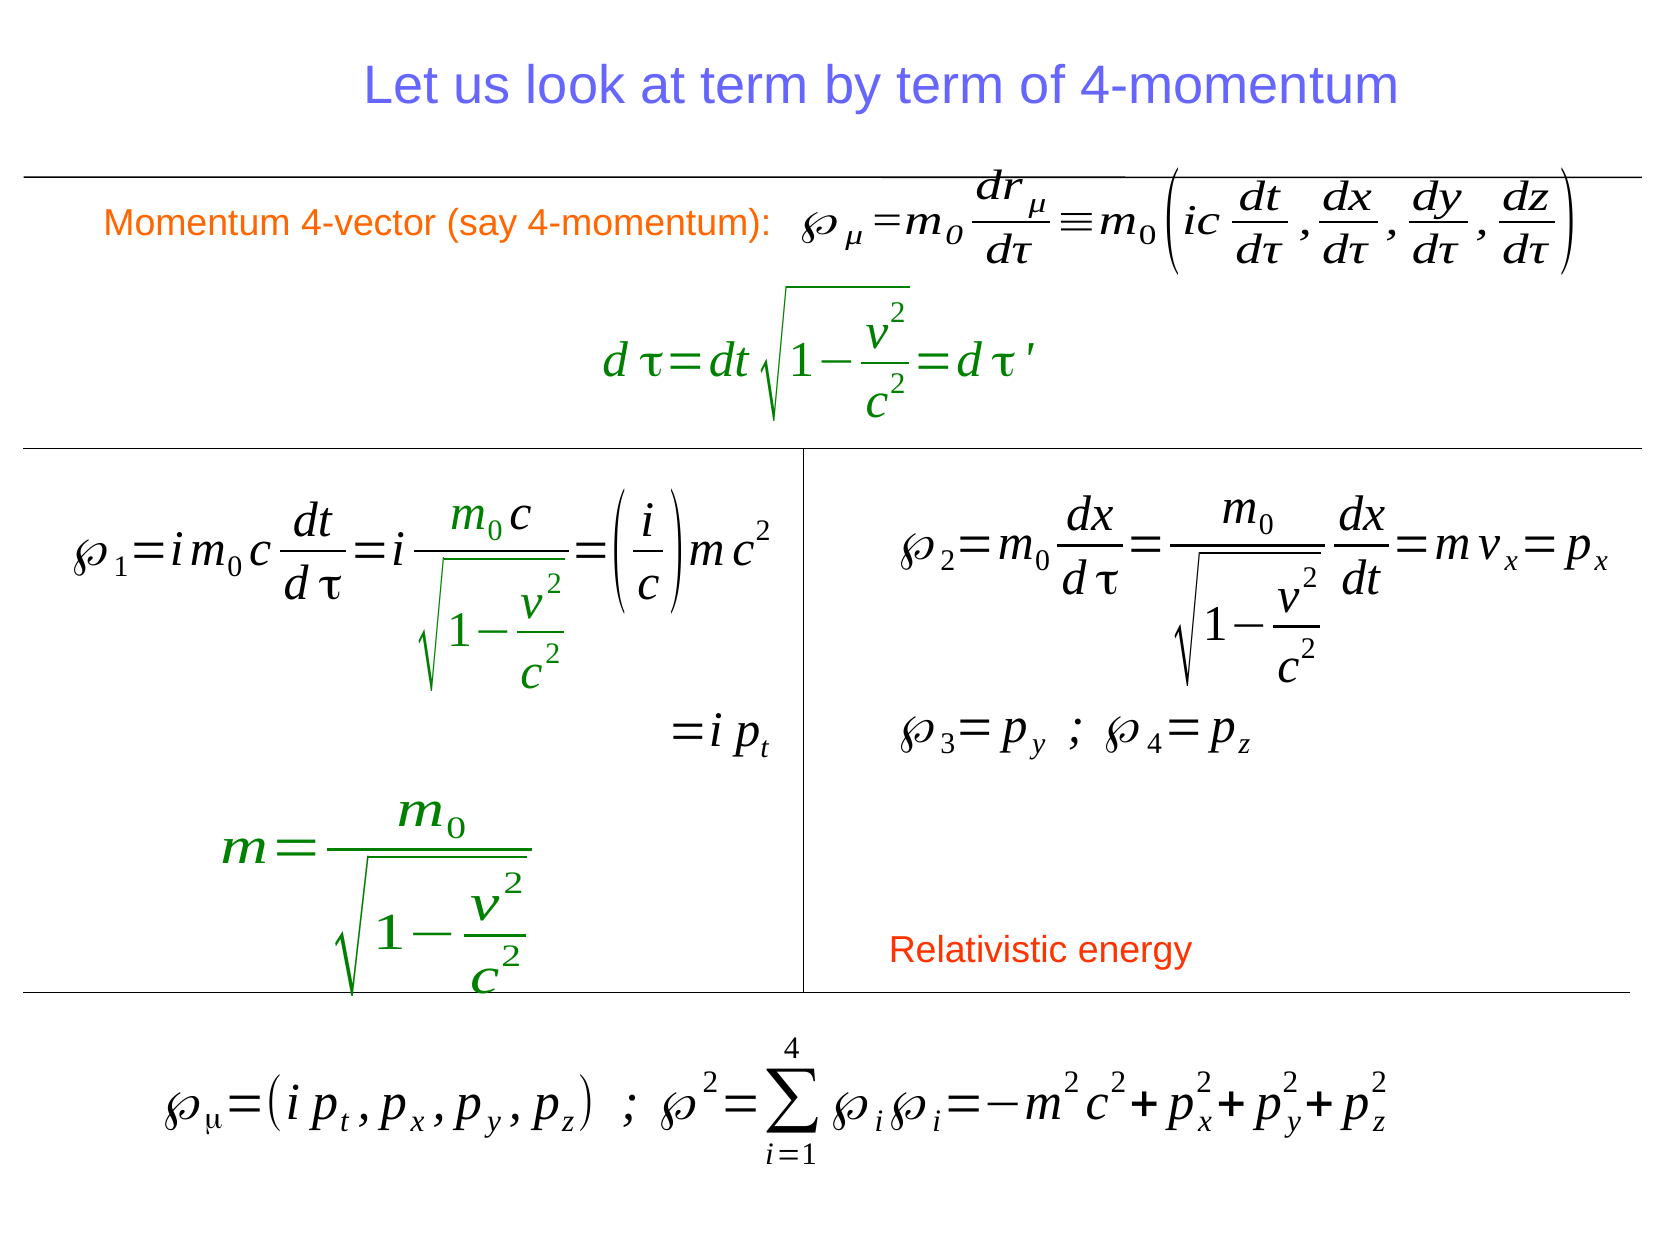

Let us look at term by term of 4-momentum
Momentum 4-vector (say 4-momentum):
Relativistic energy